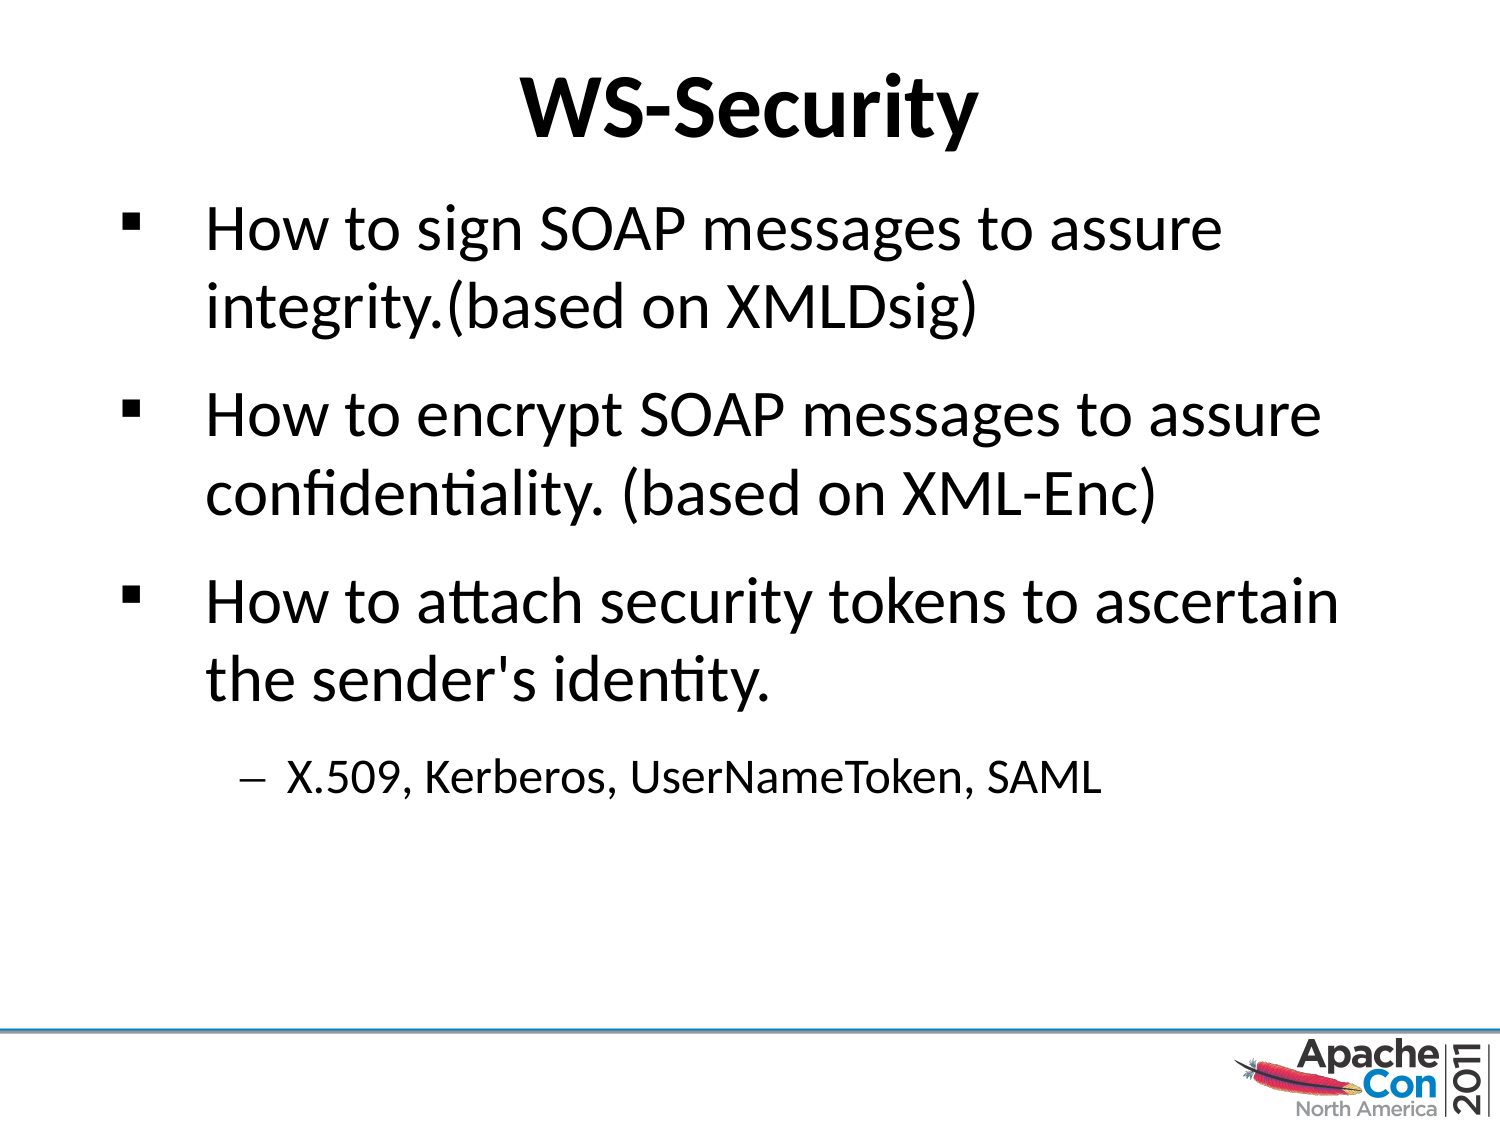

# WS-Security
How to sign SOAP messages to assure integrity.(based on XMLDsig)
How to encrypt SOAP messages to assure confidentiality. (based on XML-Enc)
How to attach security tokens to ascertain the sender's identity.
X.509, Kerberos, UserNameToken, SAML